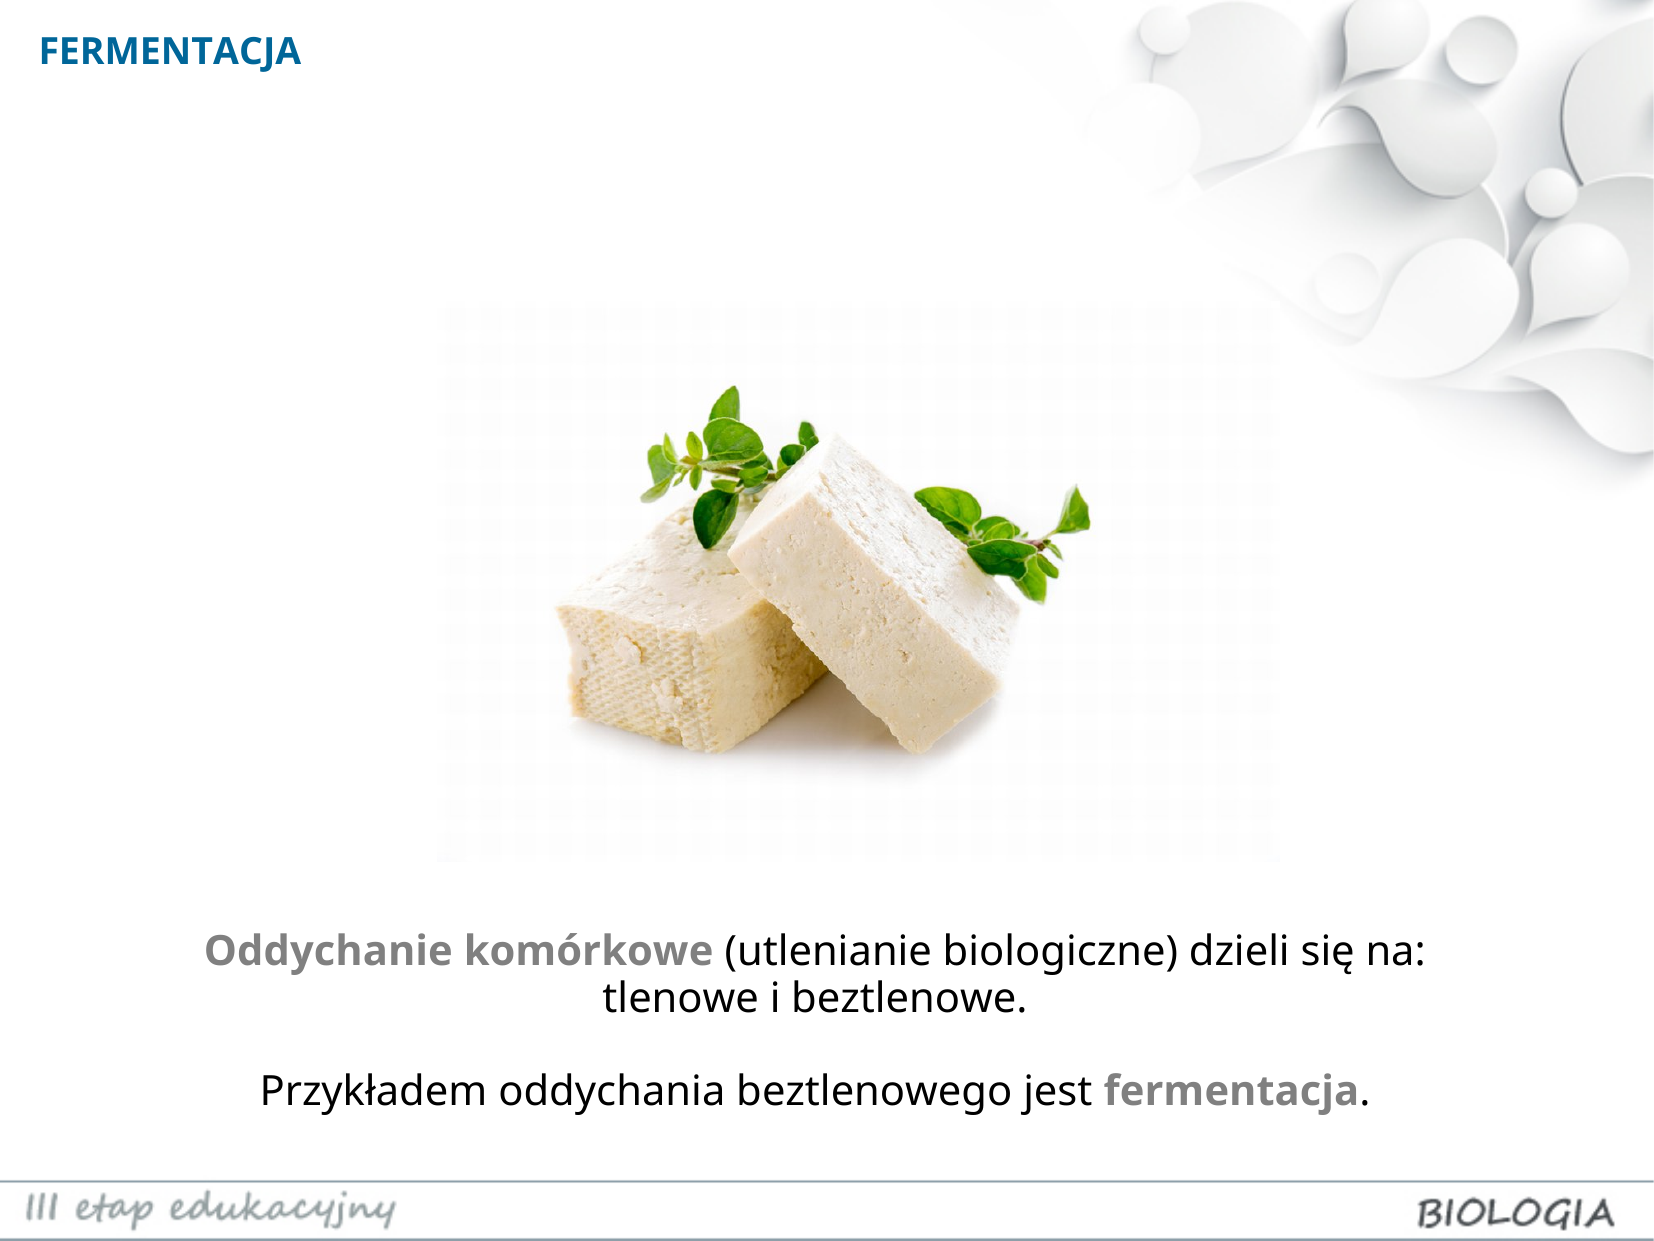

FERMENTACJA
# Oddychanie komórkowe (utlenianie biologiczne) dzieli się na: tlenowe i beztlenowe. Przykładem oddychania beztlenowego jest fermentacja.